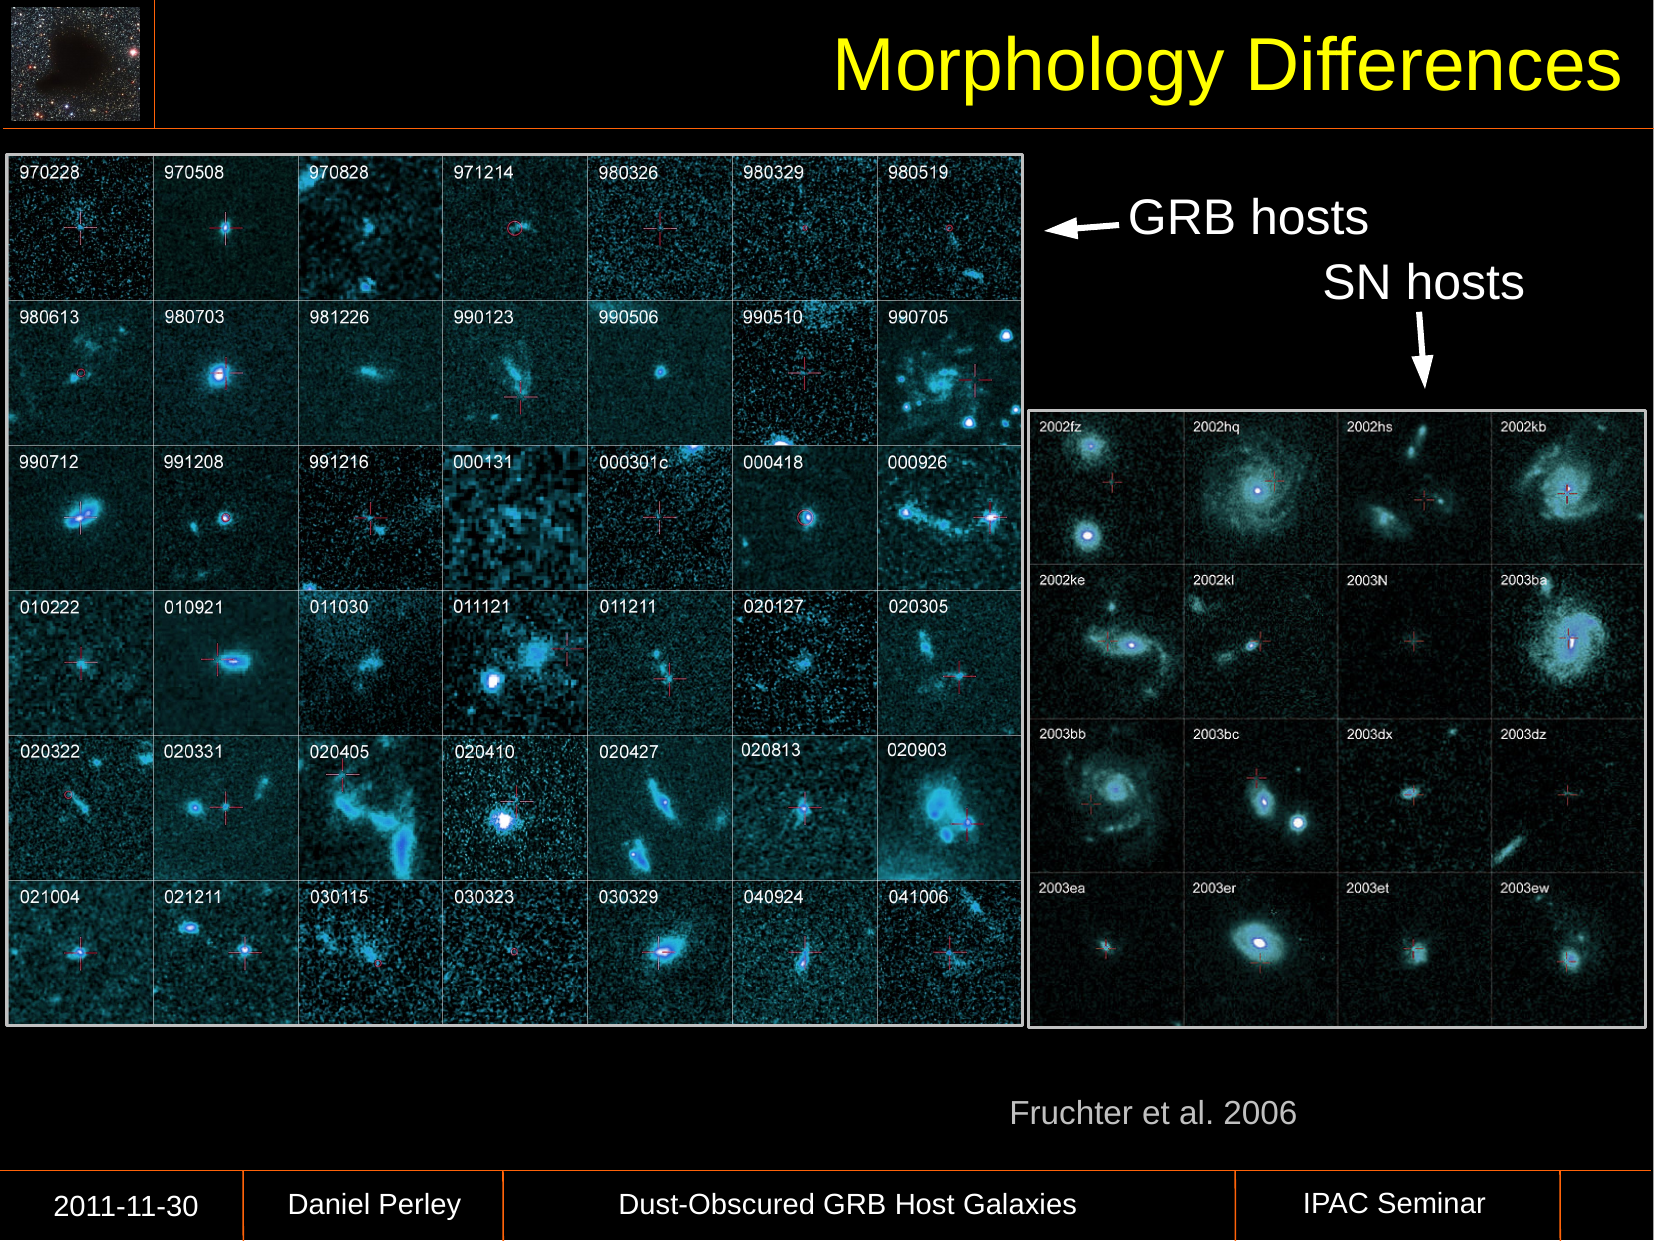

# Morphology Differences
GRB hosts
SN hosts
Fruchter et al. 2006
2011-11-30